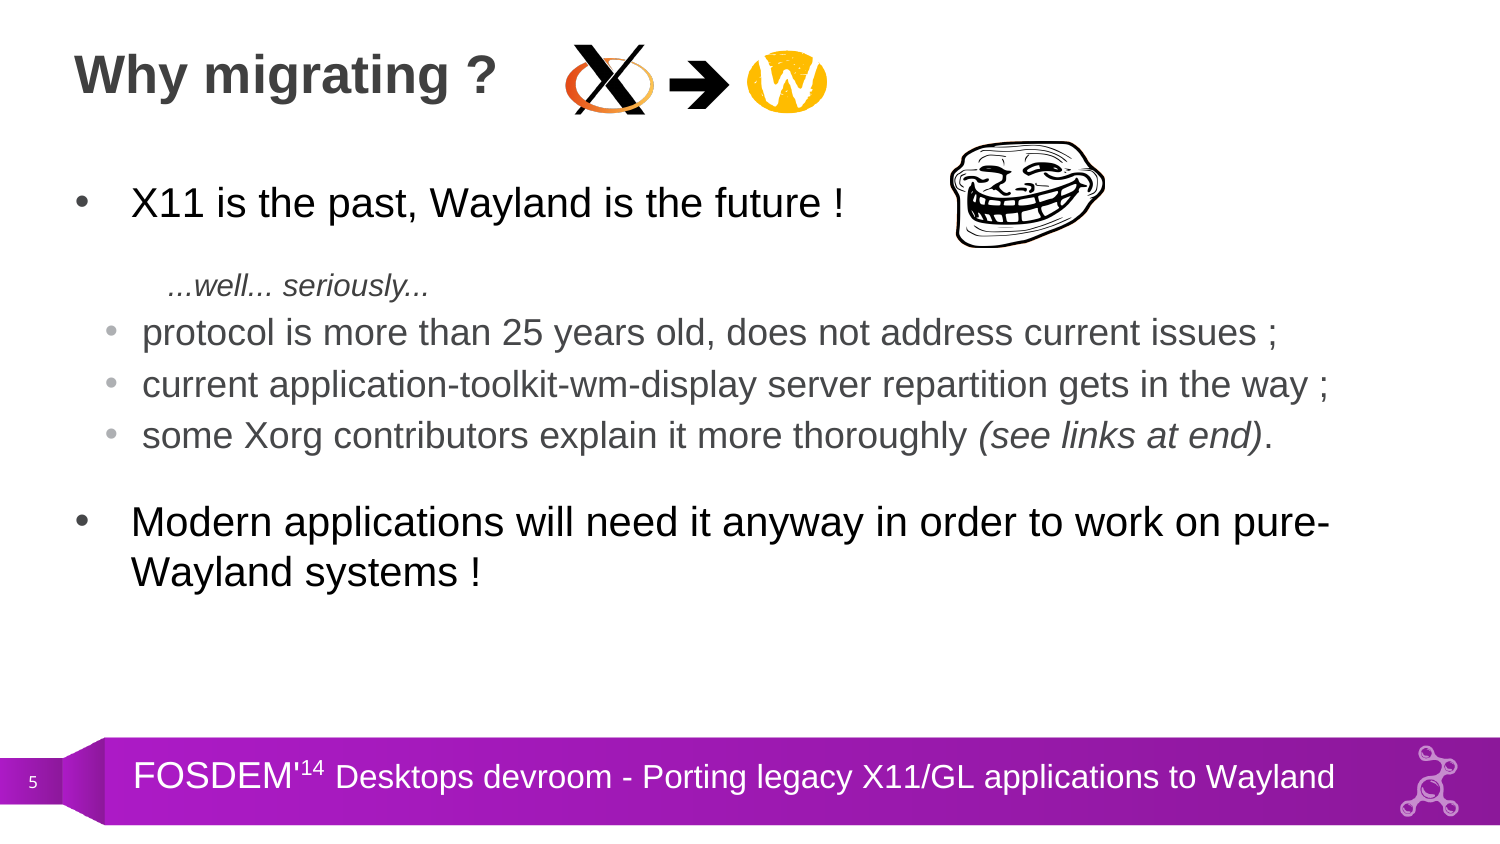


# Why migrating ?
X11 is the past, Wayland is the future !
...well... seriously...
protocol is more than 25 years old, does not address current issues ;
current application-toolkit-wm-display server repartition gets in the way ;
some Xorg contributors explain it more thoroughly (see links at end).
Modern applications will need it anyway in order to work on pure-Wayland systems !